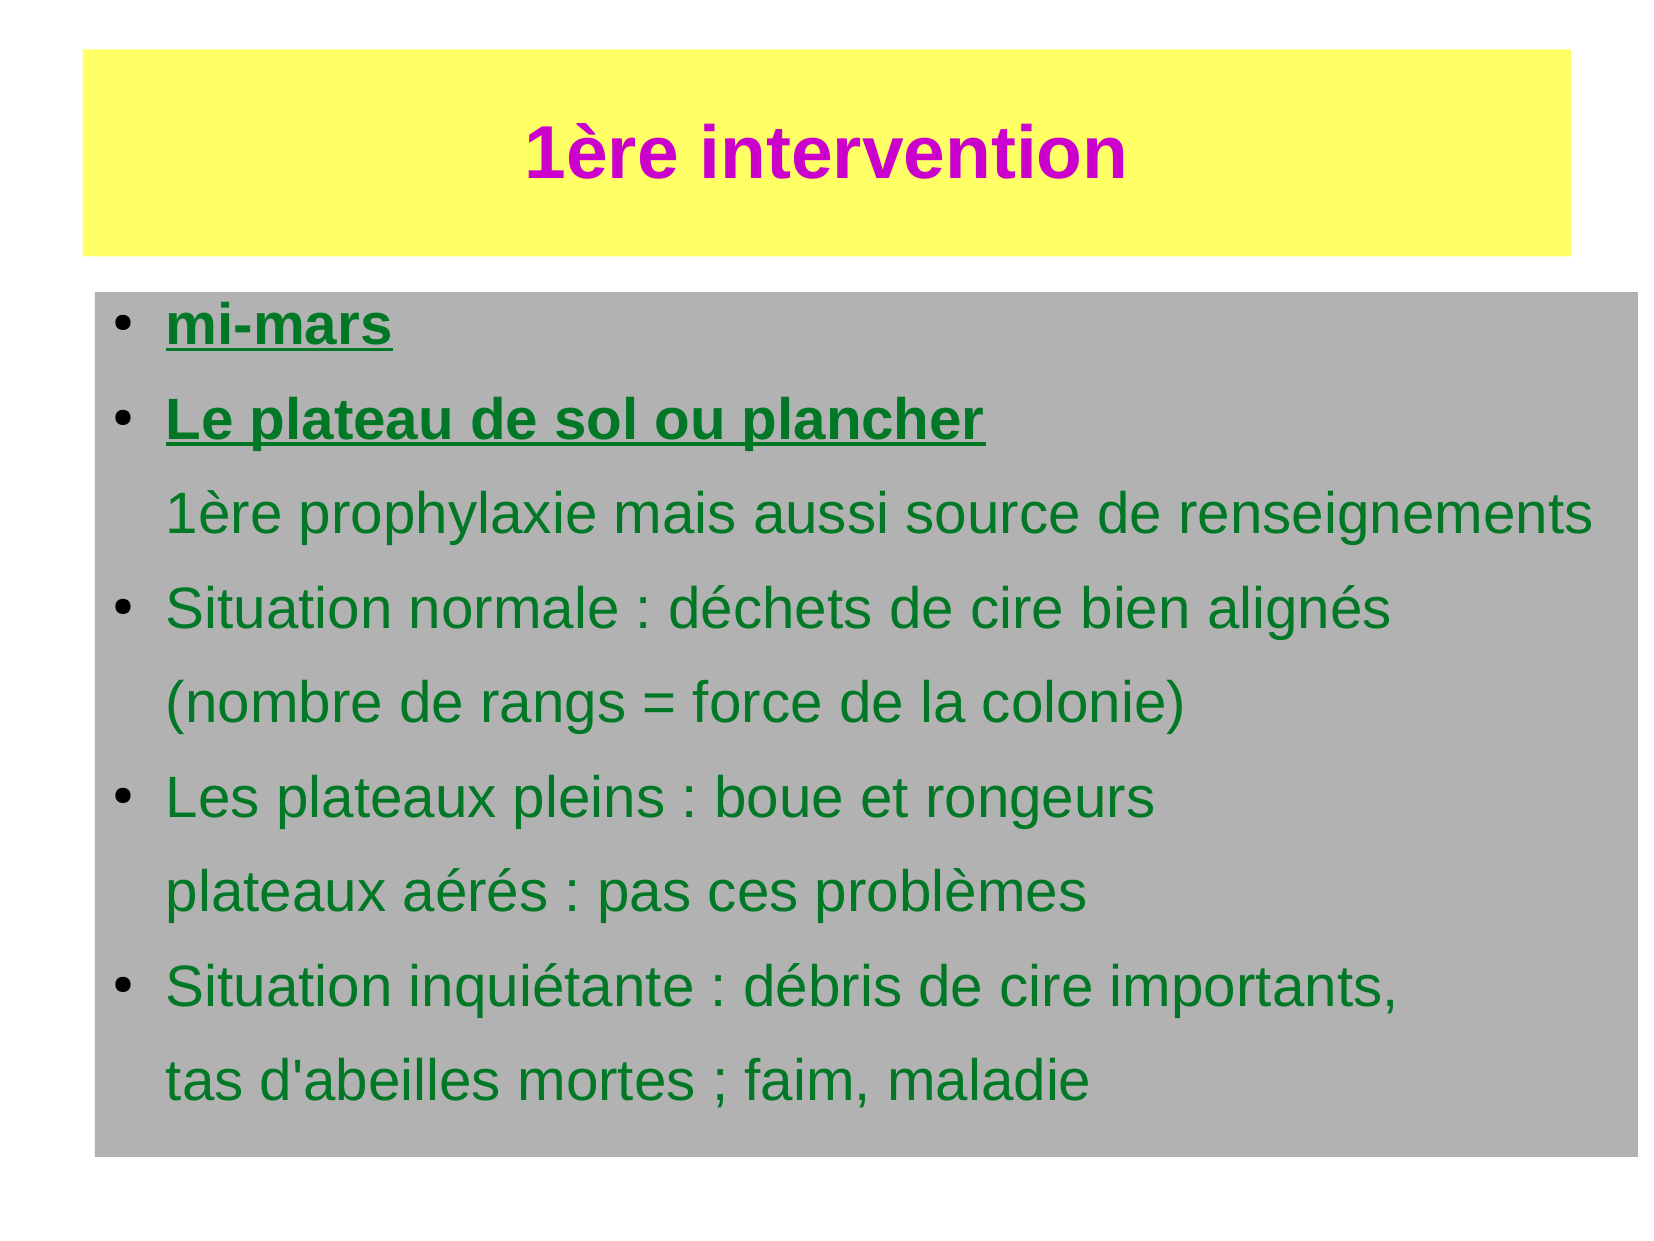

# 1ère intervention
mi-mars
Le plateau de sol ou plancher
1ère prophylaxie mais aussi source de renseignements
Situation normale : déchets de cire bien alignés
(nombre de rangs = force de la colonie)
Les plateaux pleins : boue et rongeurs
plateaux aérés : pas ces problèmes
Situation inquiétante : débris de cire importants,
tas d'abeilles mortes ; faim, maladie